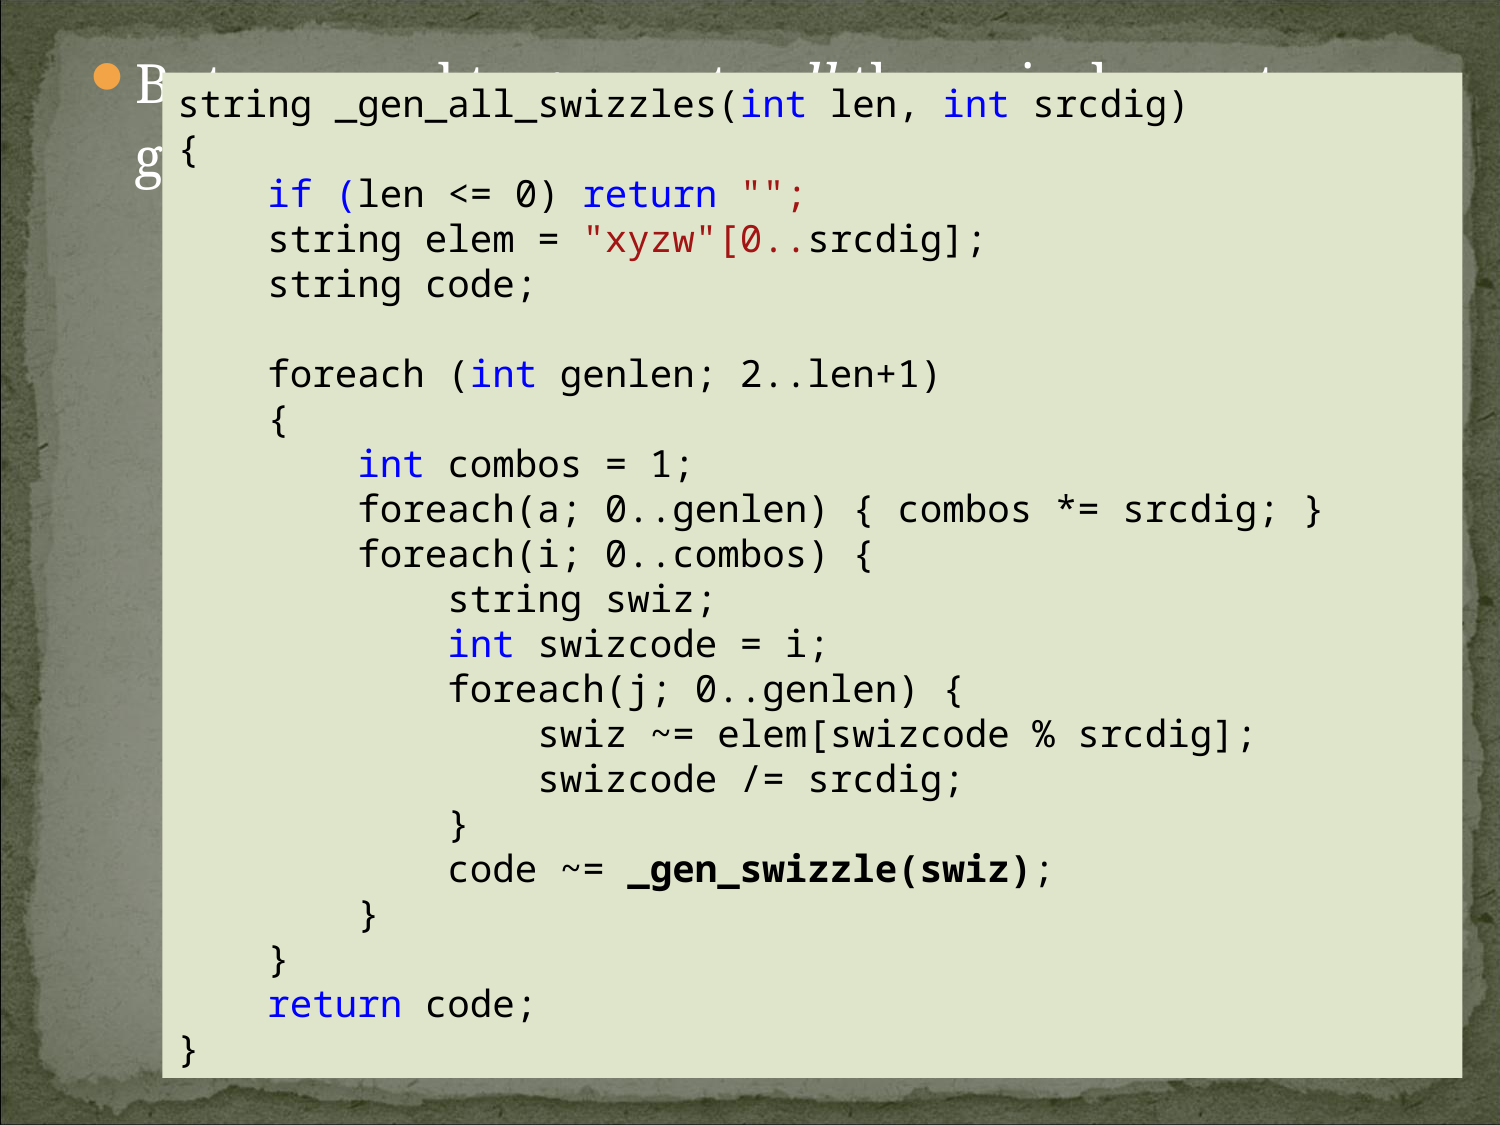

# But we need to generate all the swizzles up to a given length:
string _gen_all_swizzles(int len, int srcdig)
{
 if (len <= 0) return "";
 string elem = "xyzw"[0..srcdig];
 string code;
 foreach (int genlen; 2..len+1)
 {
 int combos = 1;
 foreach(a; 0..genlen) { combos *= srcdig; }
 foreach(i; 0..combos) {
 string swiz;
 int swizcode = i;
 foreach(j; 0..genlen) {
 swiz ~= elem[swizcode % srcdig];
 swizcode /= srcdig;
 }
 code ~= _gen_swizzle(swiz);
 }
 }
 return code;
}